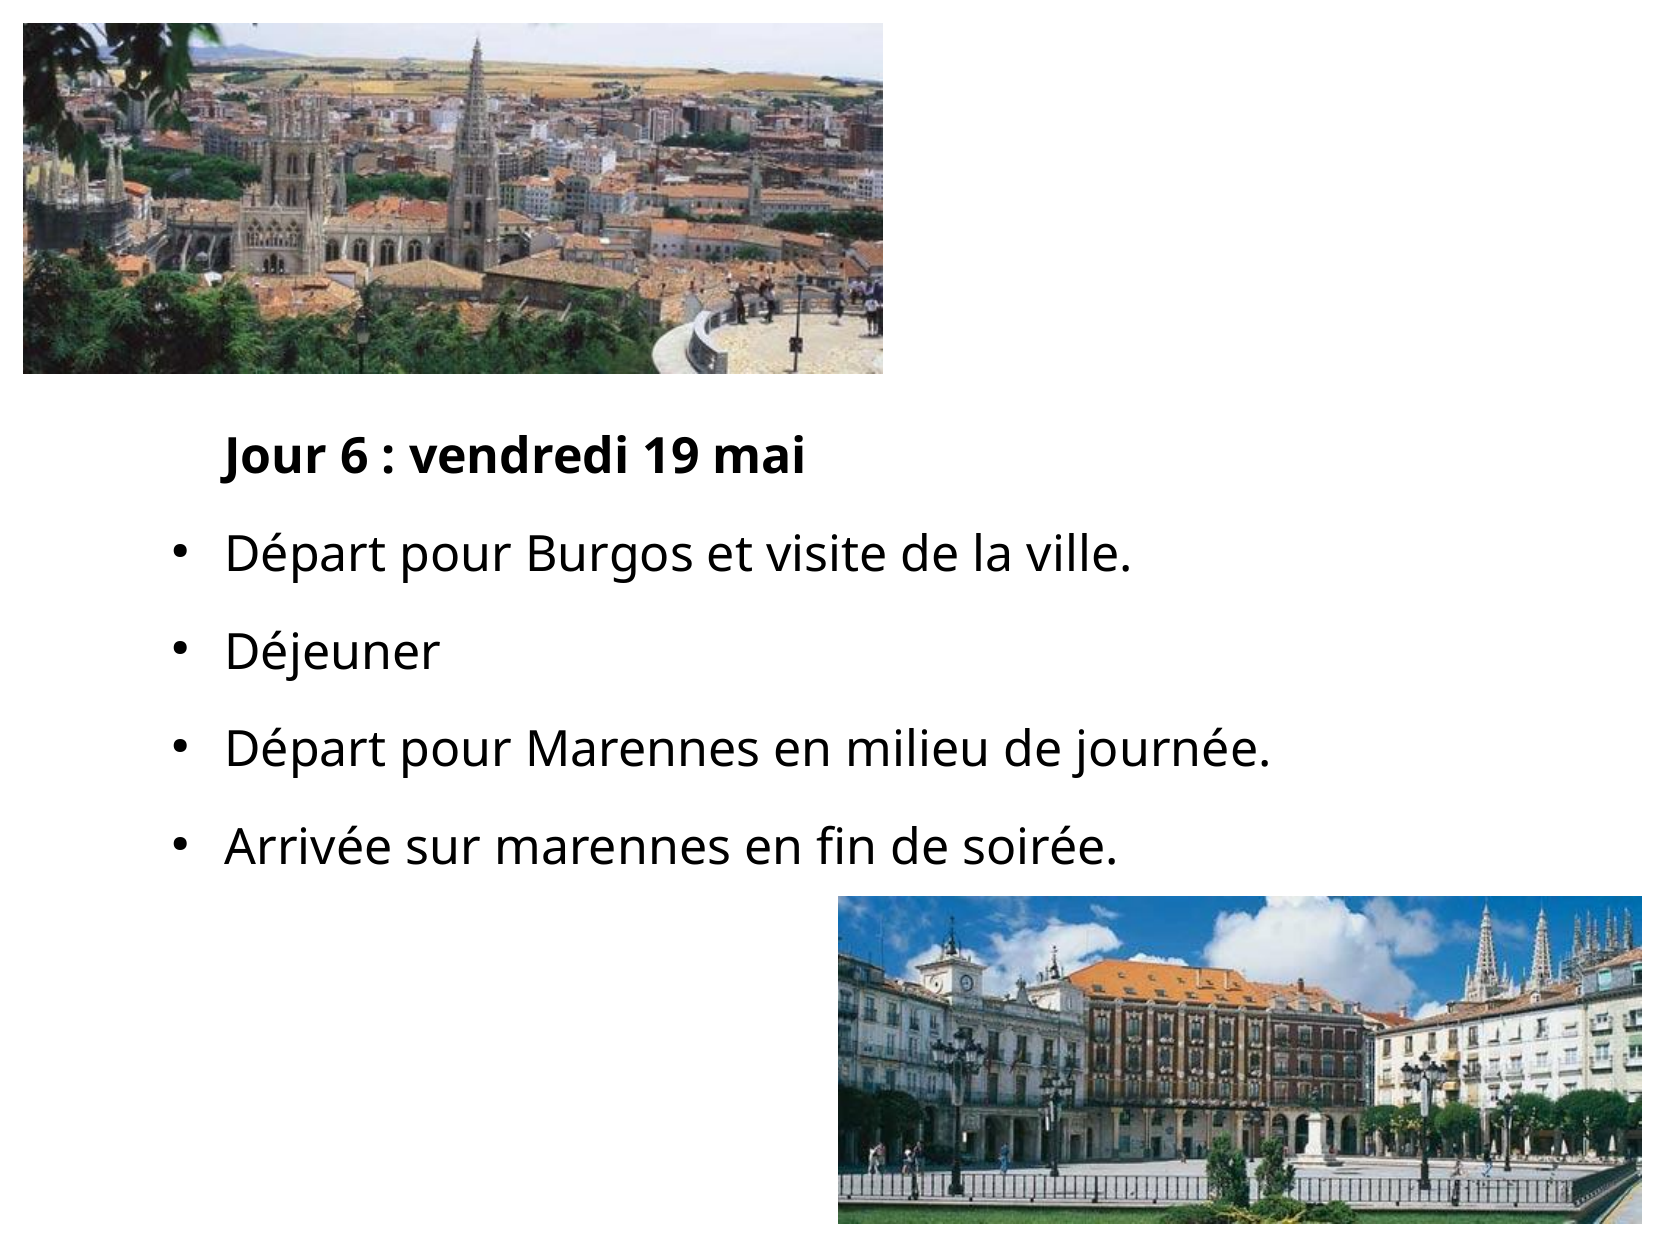

# Jour 6 : vendredi 19 mai
Départ pour Burgos et visite de la ville.
Déjeuner
Départ pour Marennes en milieu de journée.
Arrivée sur marennes en fin de soirée.